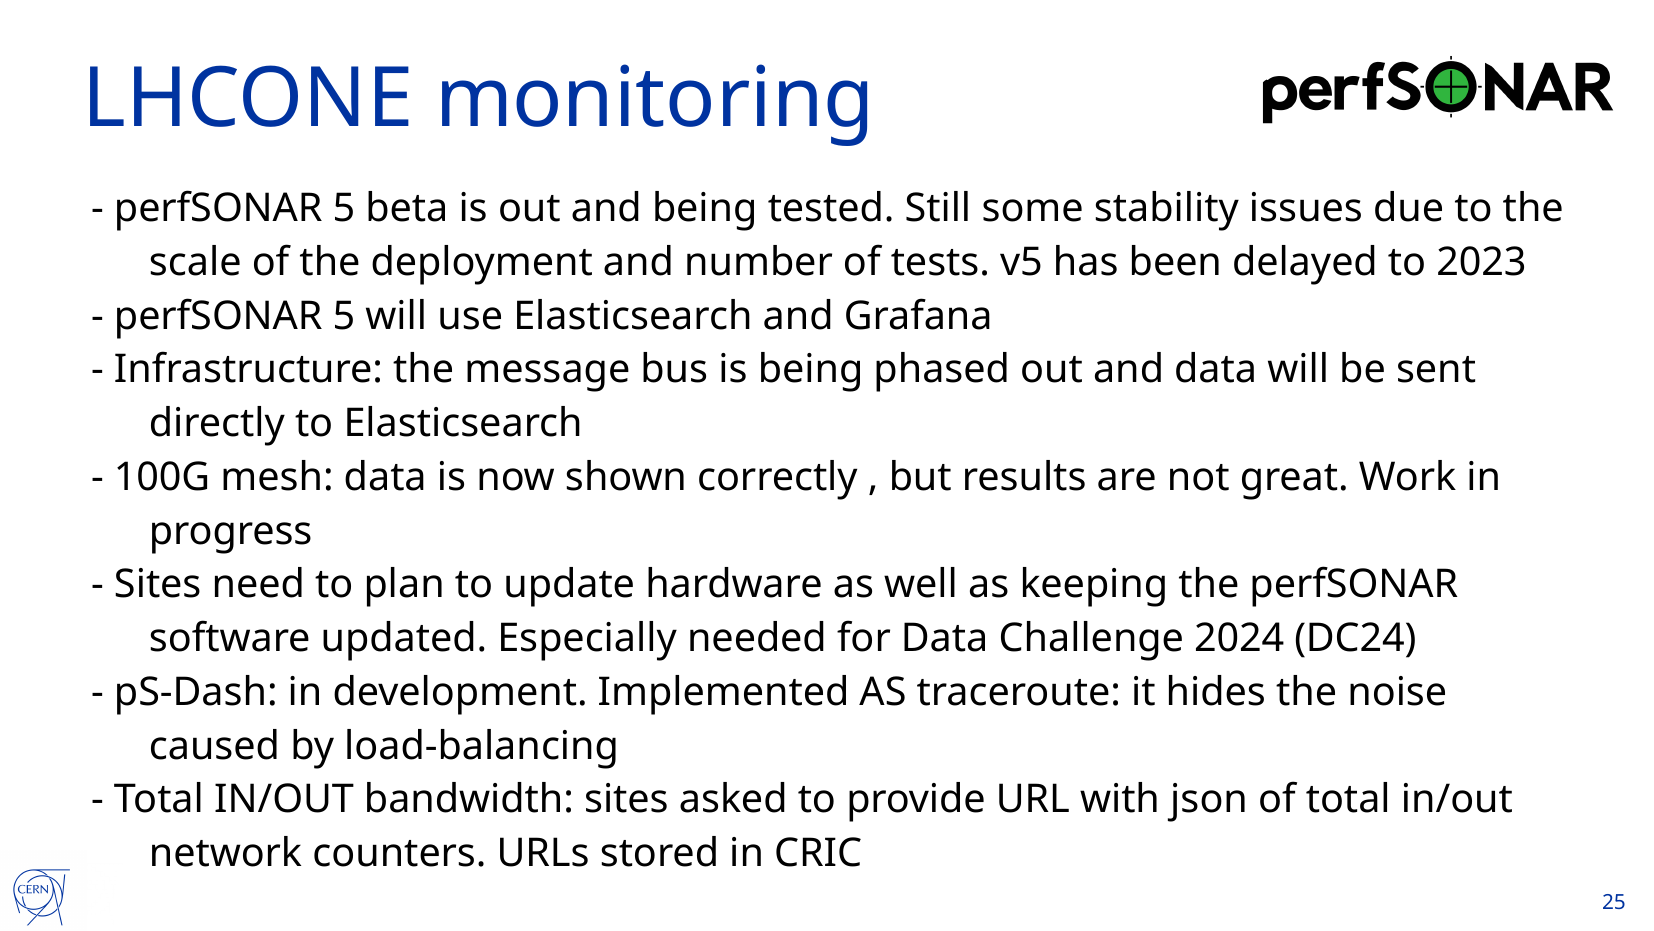

# LHCONE monitoring
- perfSONAR 5 beta is out and being tested. Still some stability issues due to the scale of the deployment and number of tests. v5 has been delayed to 2023
- perfSONAR 5 will use Elasticsearch and Grafana
- Infrastructure: the message bus is being phased out and data will be sent directly to Elasticsearch
- 100G mesh: data is now shown correctly , but results are not great. Work in progress
- Sites need to plan to update hardware as well as keeping the perfSONAR software updated. Especially needed for Data Challenge 2024 (DC24)
- pS-Dash: in development. Implemented AS traceroute: it hides the noise caused by load-balancing
- Total IN/OUT bandwidth: sites asked to provide URL with json of total in/out network counters. URLs stored in CRIC
25